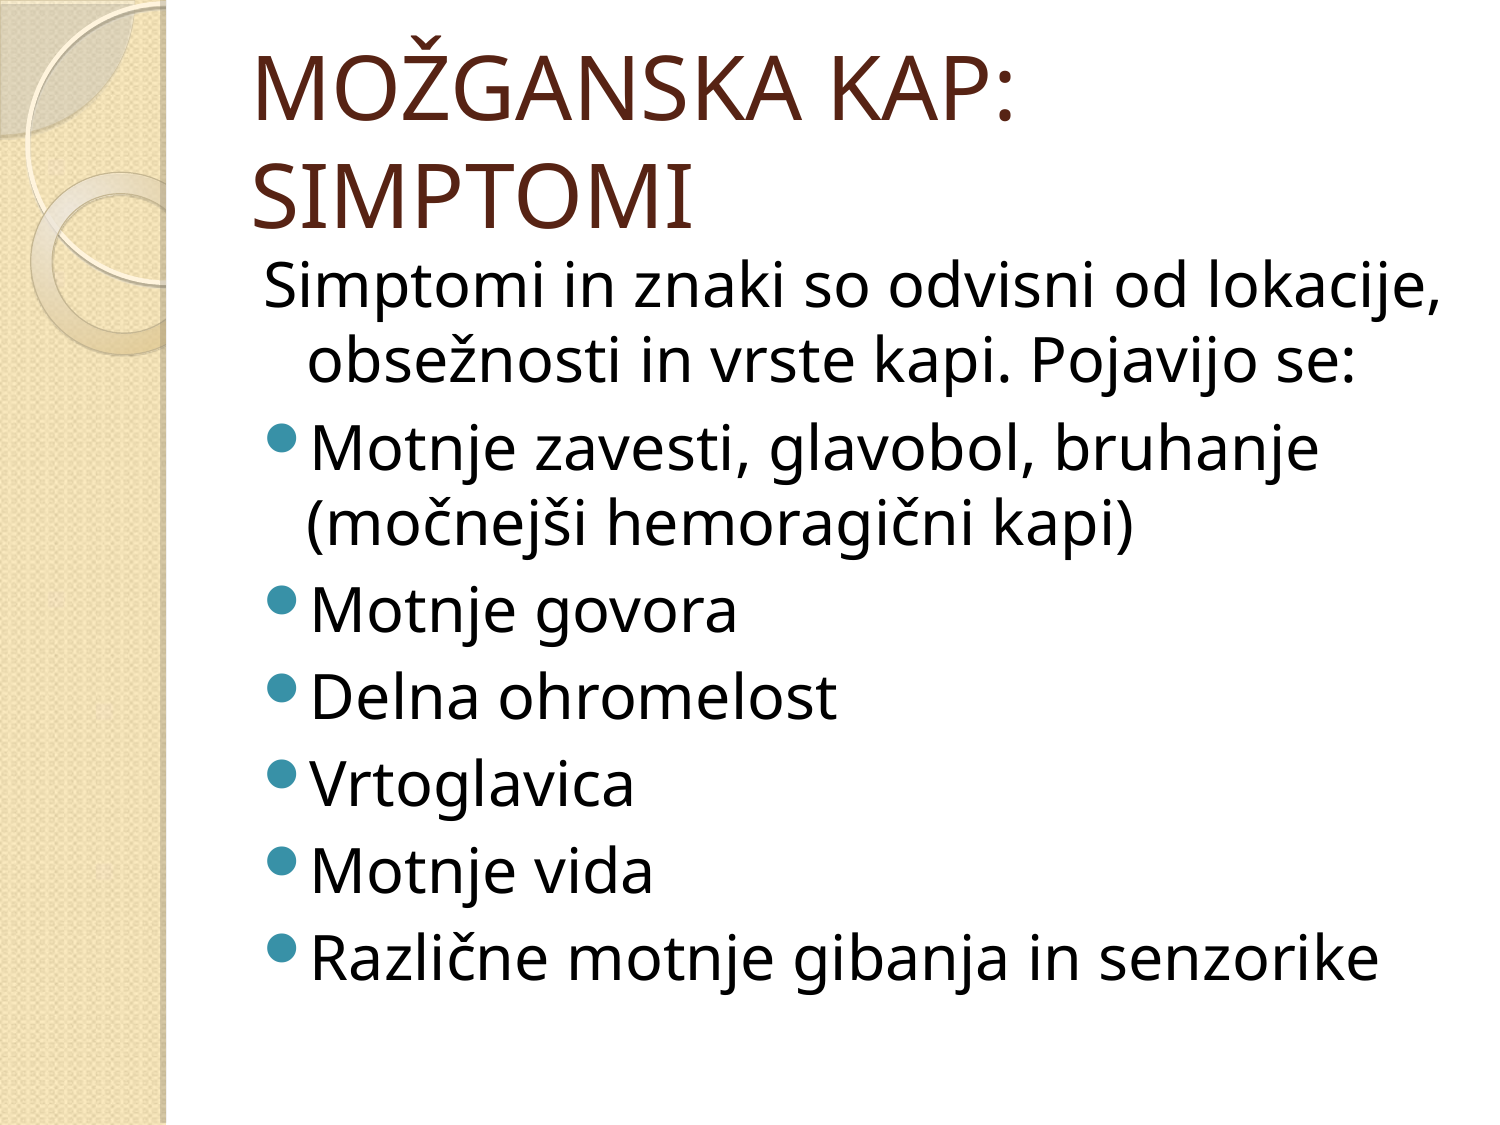

# MOŽGANSKA KAP: SIMPTOMI
Simptomi in znaki so odvisni od lokacije, obsežnosti in vrste kapi. Pojavijo se:
Motnje zavesti, glavobol, bruhanje (močnejši hemoragični kapi)
Motnje govora
Delna ohromelost
Vrtoglavica
Motnje vida
Različne motnje gibanja in senzorike